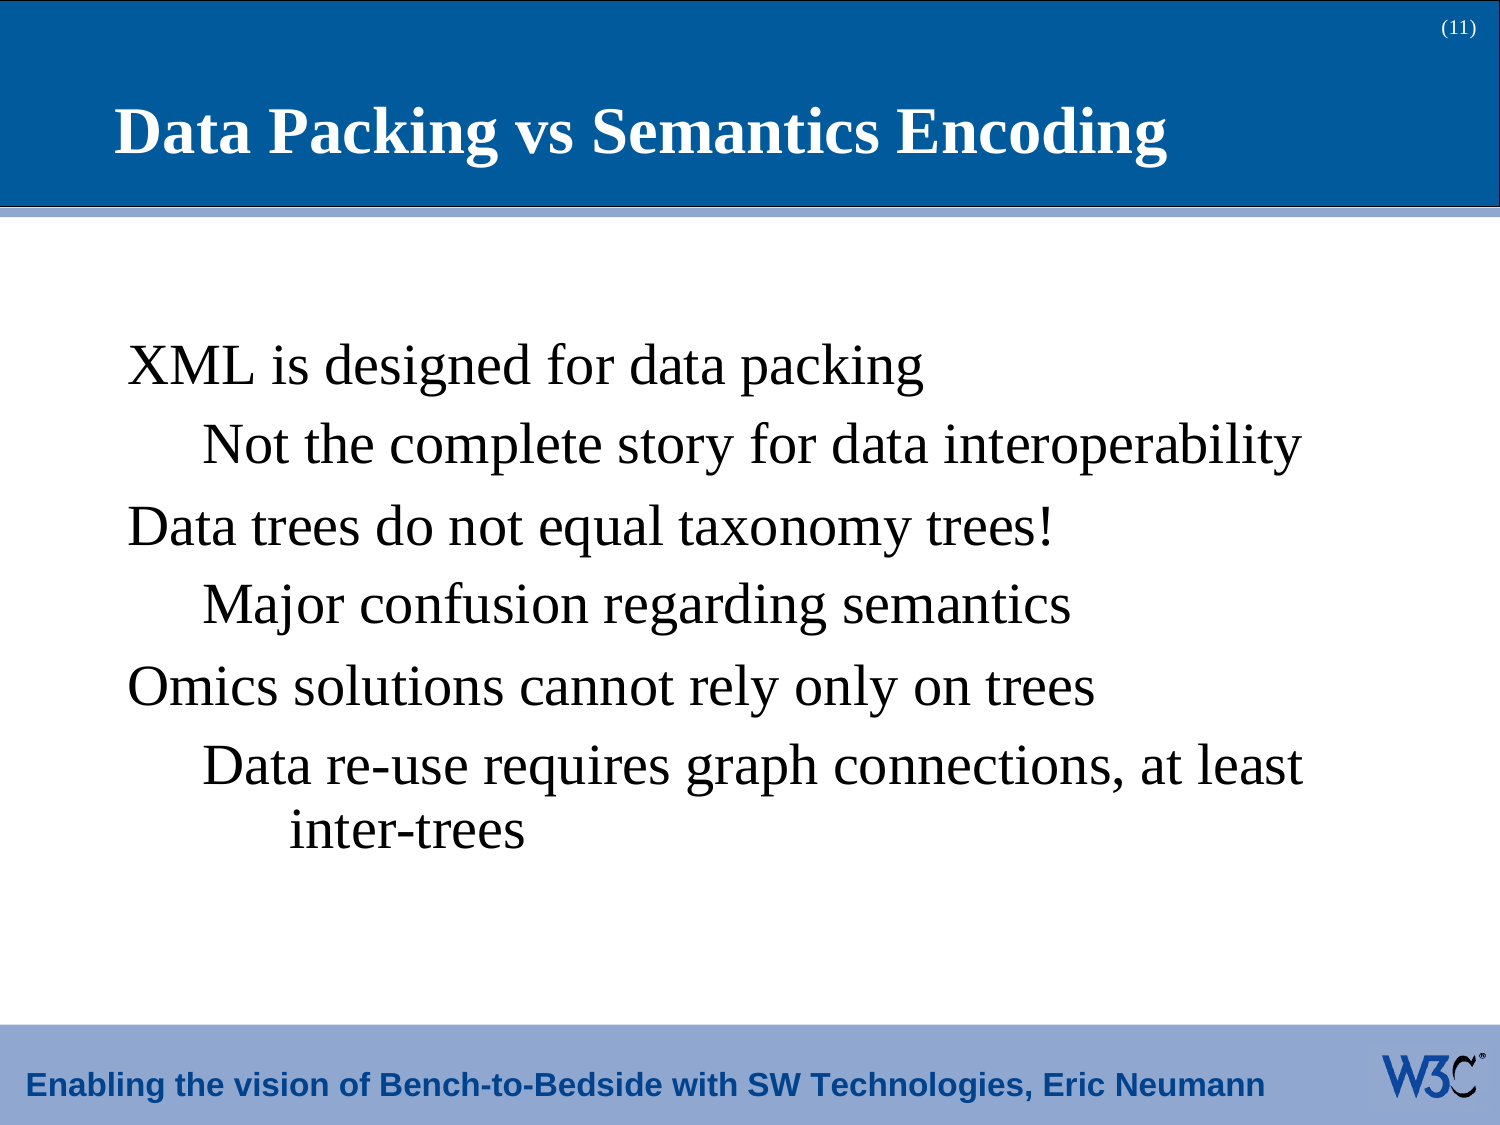

# Data Packing vs Semantics Encoding
XML is designed for data packing
Not the complete story for data interoperability
Data trees do not equal taxonomy trees!
Major confusion regarding semantics
Omics solutions cannot rely only on trees
Data re-use requires graph connections, at least inter-trees